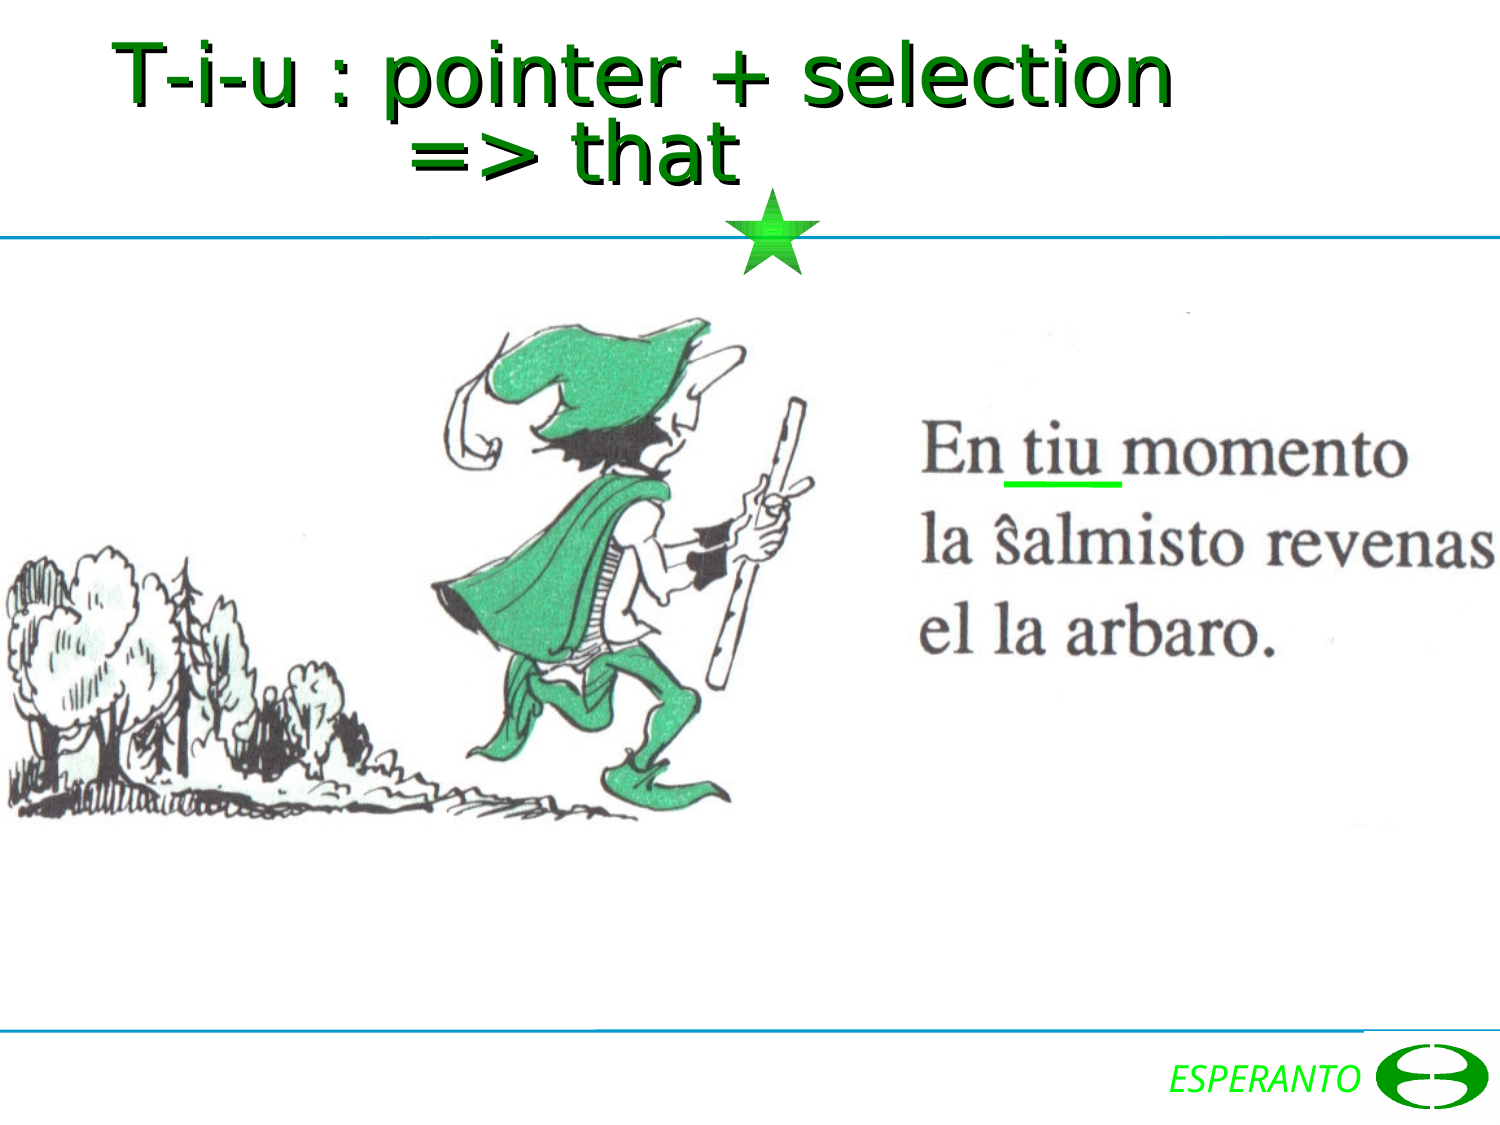

# T-i-u : pointer + selection => that